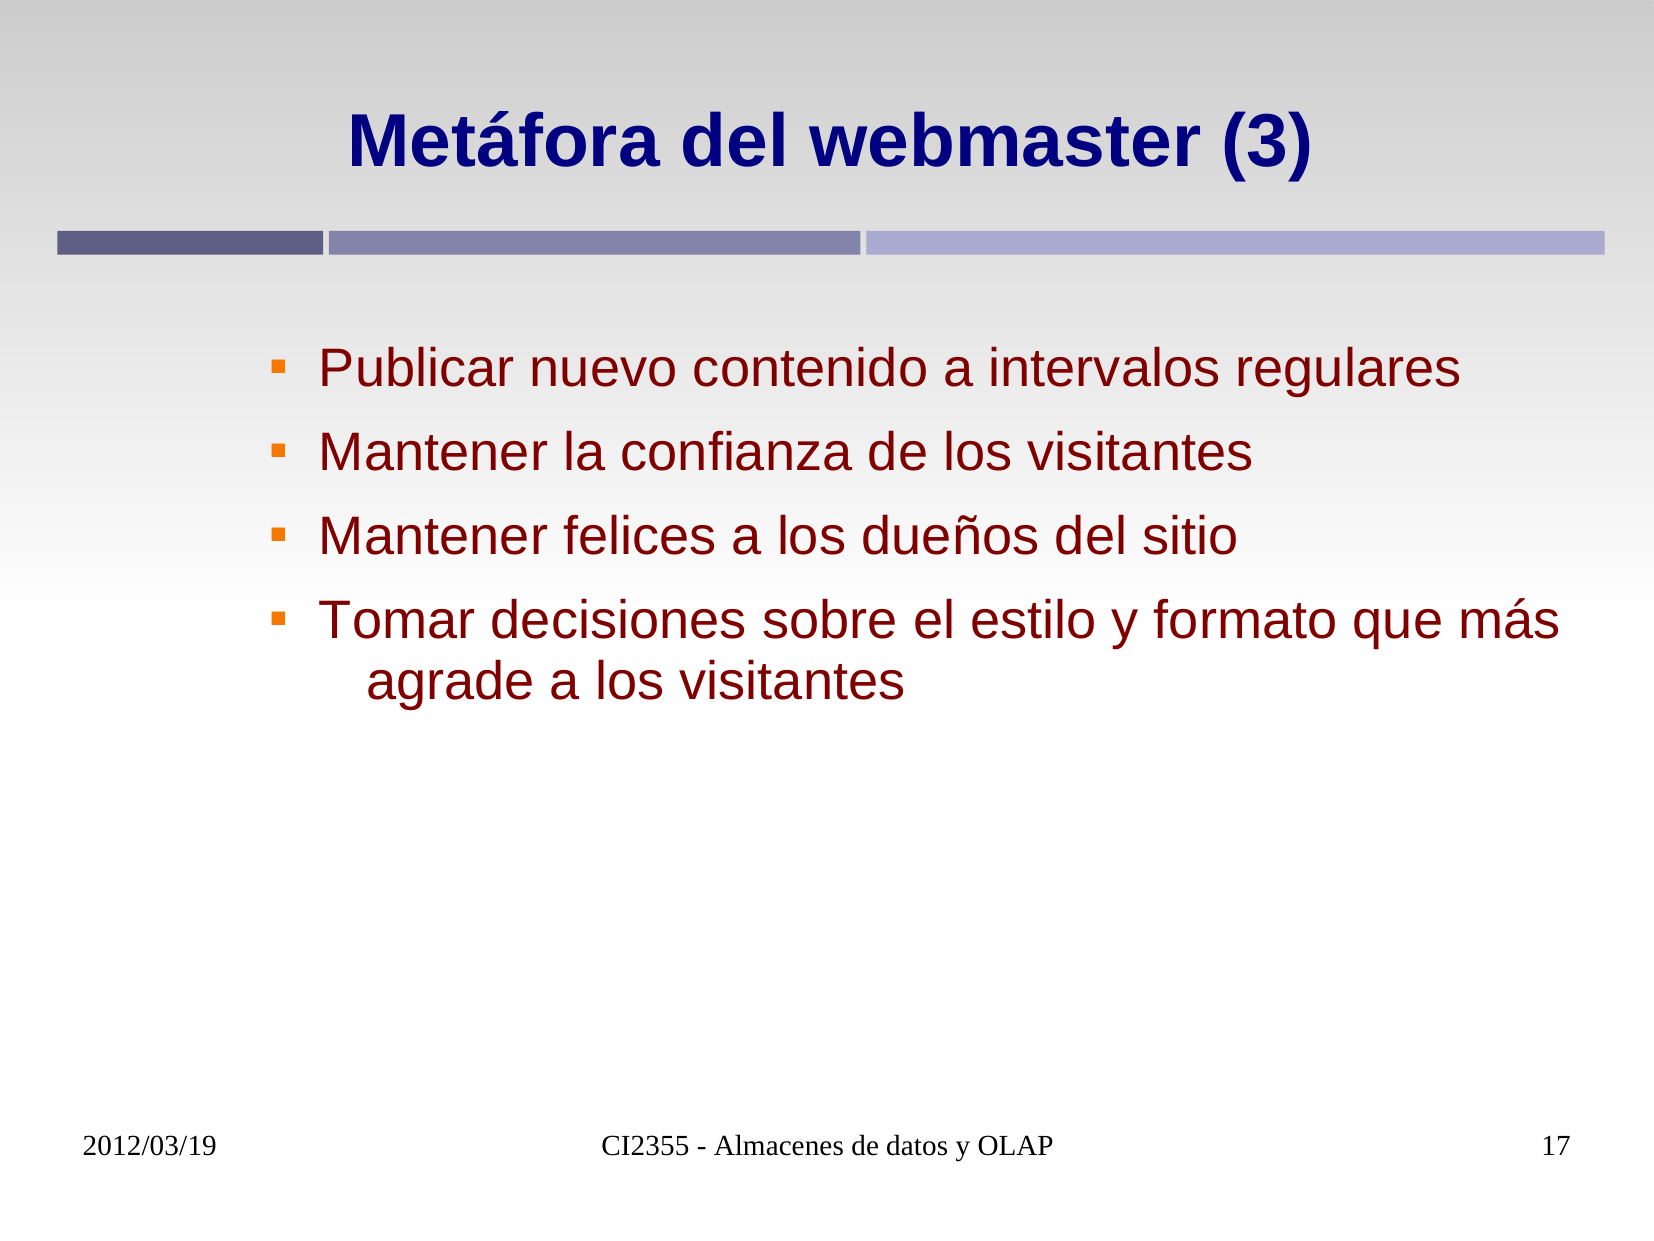

# Metáfora del webmaster (3)
Publicar nuevo contenido a intervalos regulares
Mantener la confianza de los visitantes
Mantener felices a los dueños del sitio
Tomar decisiones sobre el estilo y formato que más agrade a los visitantes
2012/03/19
CI2355 - Almacenes de datos y OLAP
17